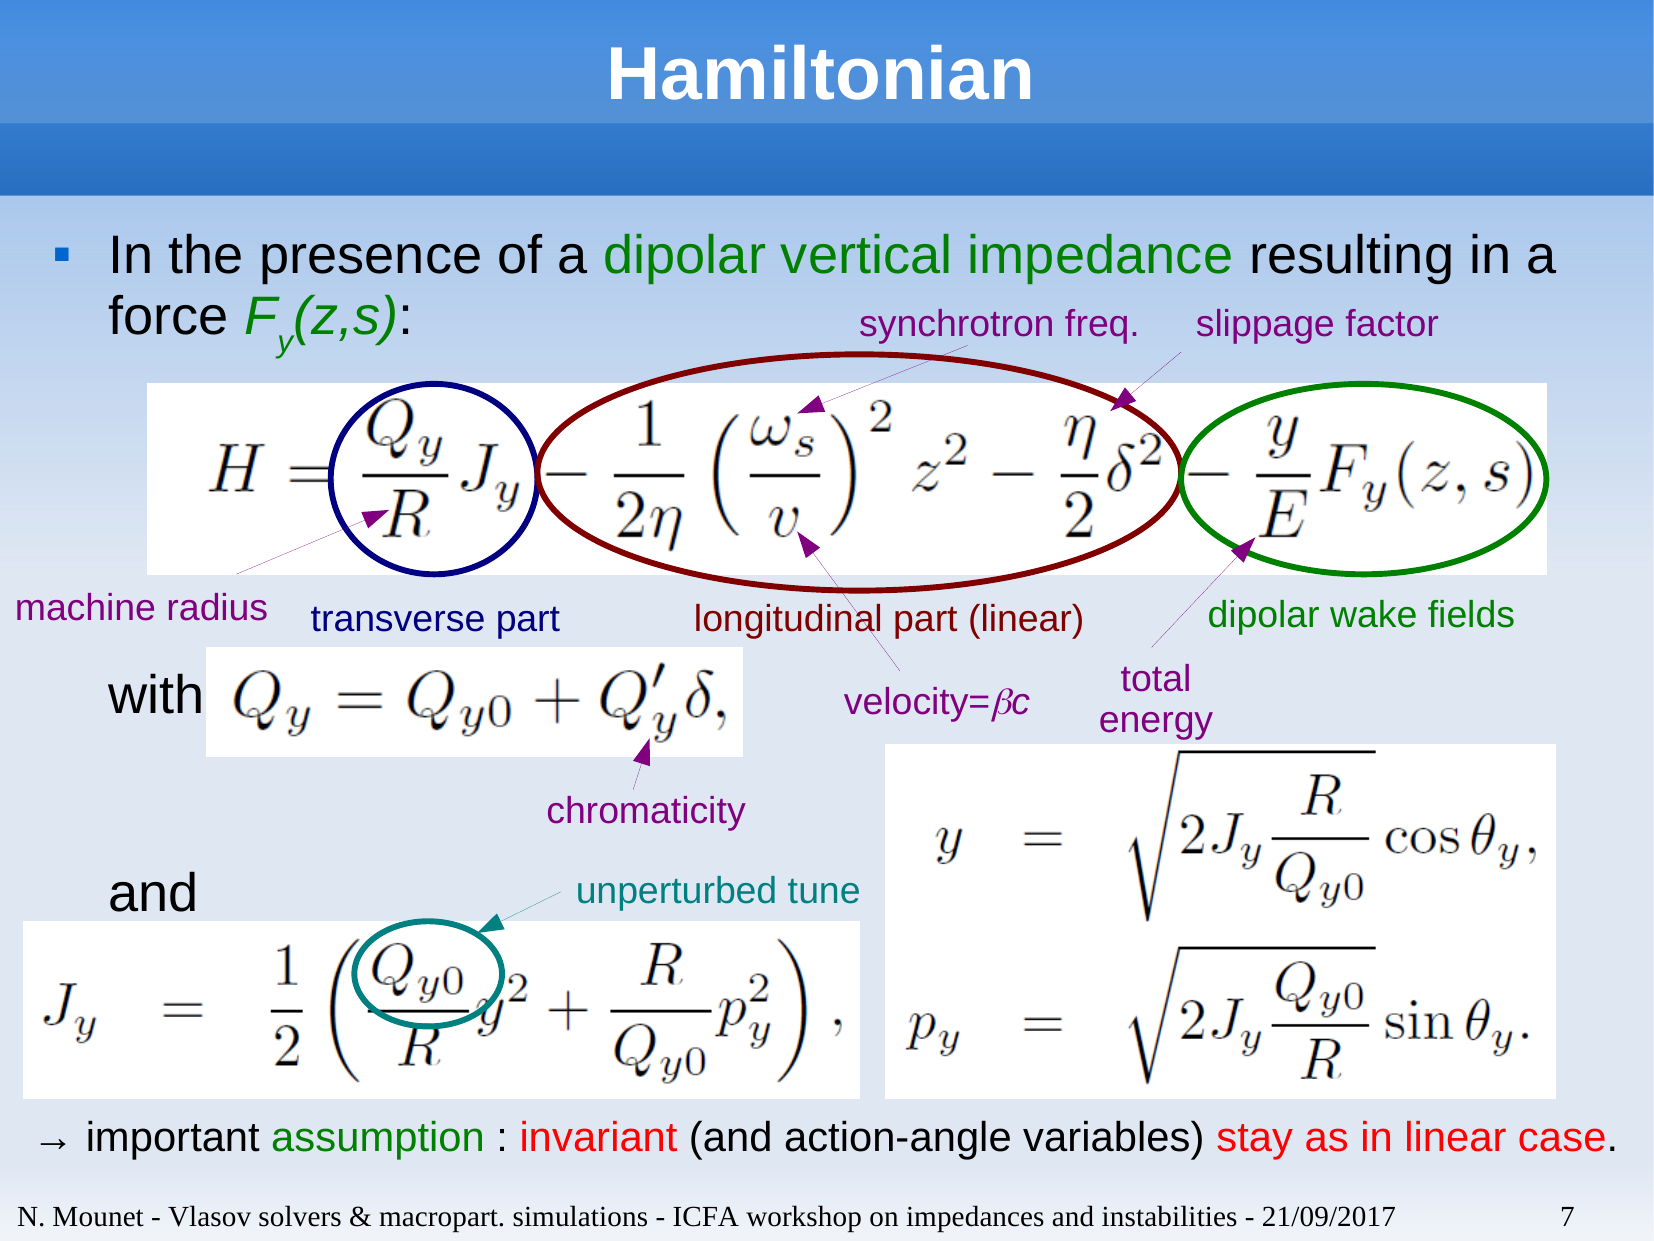

Hamiltonian
# In the presence of a dipolar vertical impedance resulting in a force Fy(z,s):
with
and
synchrotron freq.
slippage factor
machine radius
dipolar wake fields
transverse part
longitudinal part (linear)
total energy
velocity=bc
chromaticity
unperturbed tune
→ important assumption : invariant (and action-angle variables) stay as in linear case.
N. Mounet - Vlasov solvers & macropart. simulations - ICFA workshop on impedances and instabilities - 21/09/2017
7